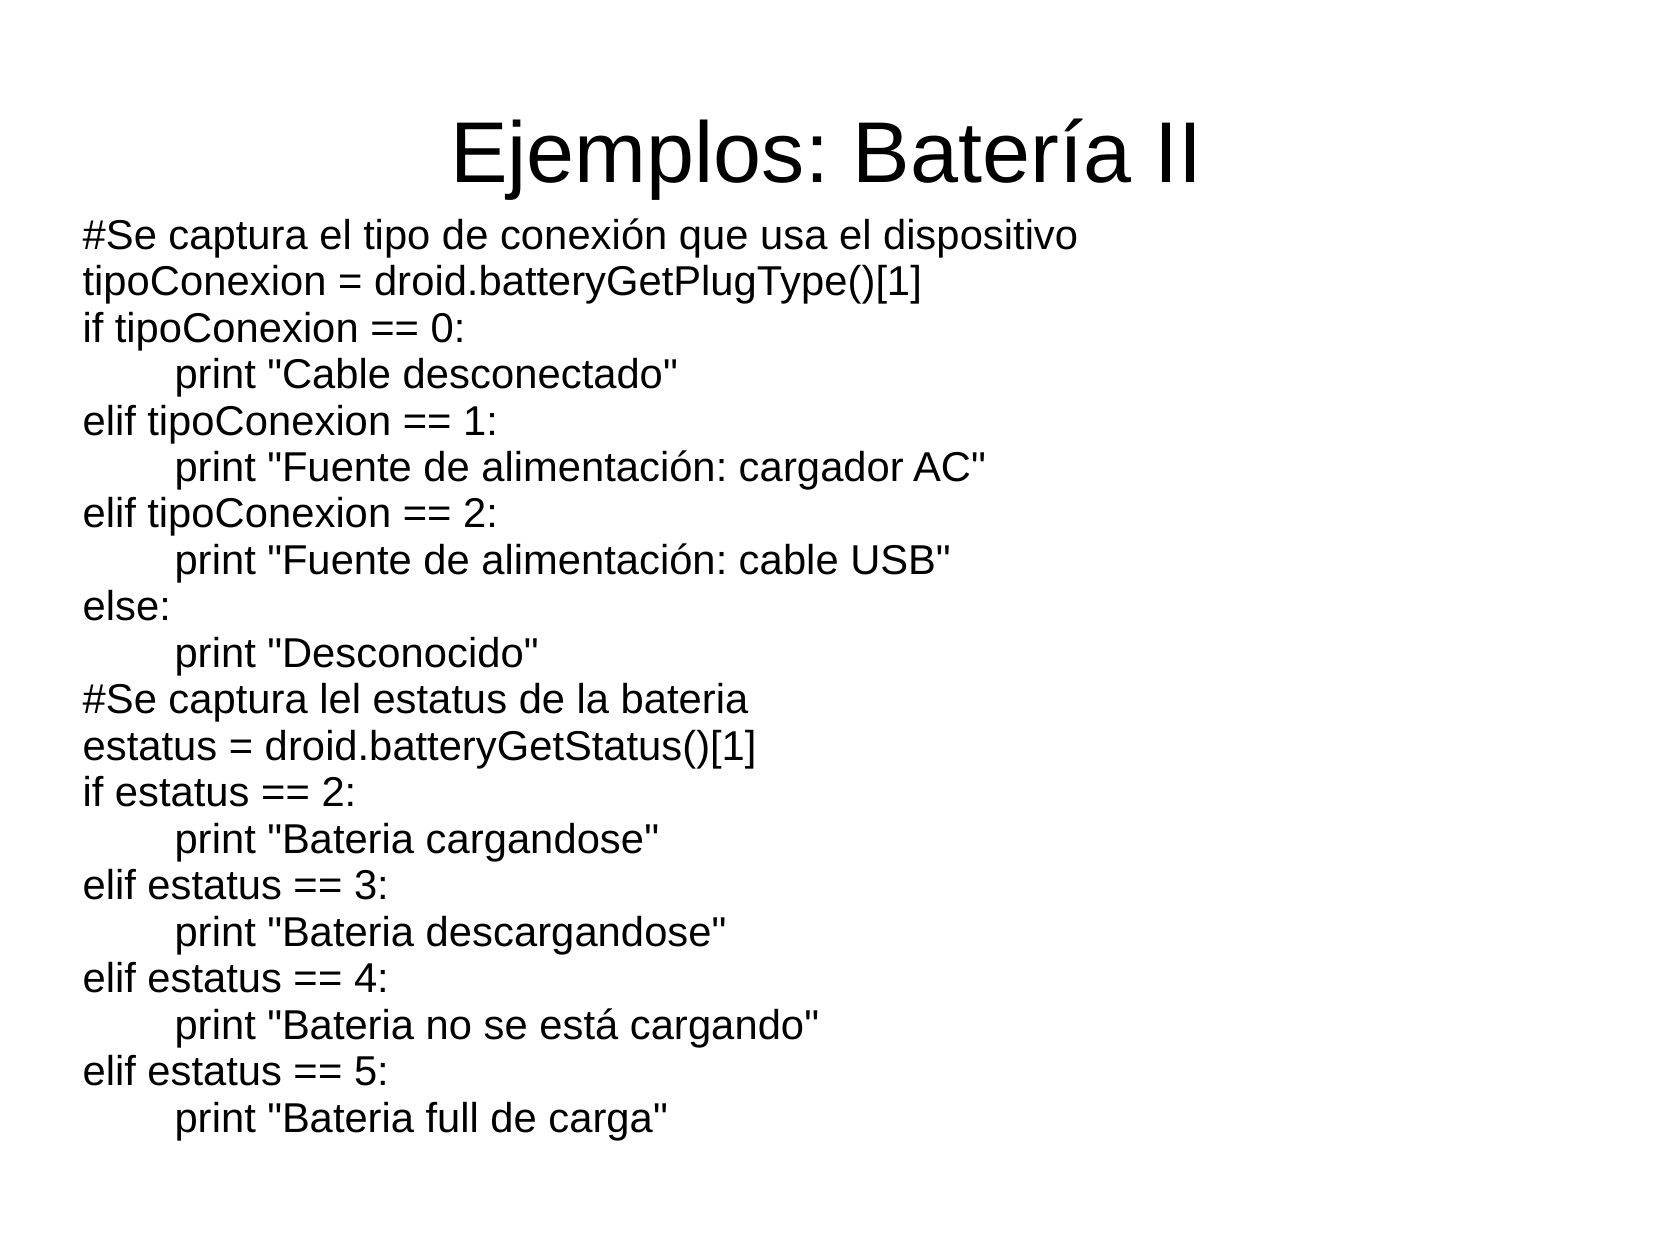

# Ejemplos: Batería II
#Se captura el tipo de conexión que usa el dispositivo
tipoConexion = droid.batteryGetPlugType()[1]
if tipoConexion == 0:
 print "Cable desconectado"
elif tipoConexion == 1:
 print "Fuente de alimentación: cargador AC"
elif tipoConexion == 2:
 print "Fuente de alimentación: cable USB"
else:
 print "Desconocido"
#Se captura lel estatus de la bateria
estatus = droid.batteryGetStatus()[1]
if estatus == 2:
 print "Bateria cargandose"
elif estatus == 3:
 print "Bateria descargandose"
elif estatus == 4:
 print "Bateria no se está cargando"
elif estatus == 5:
 print "Bateria full de carga"